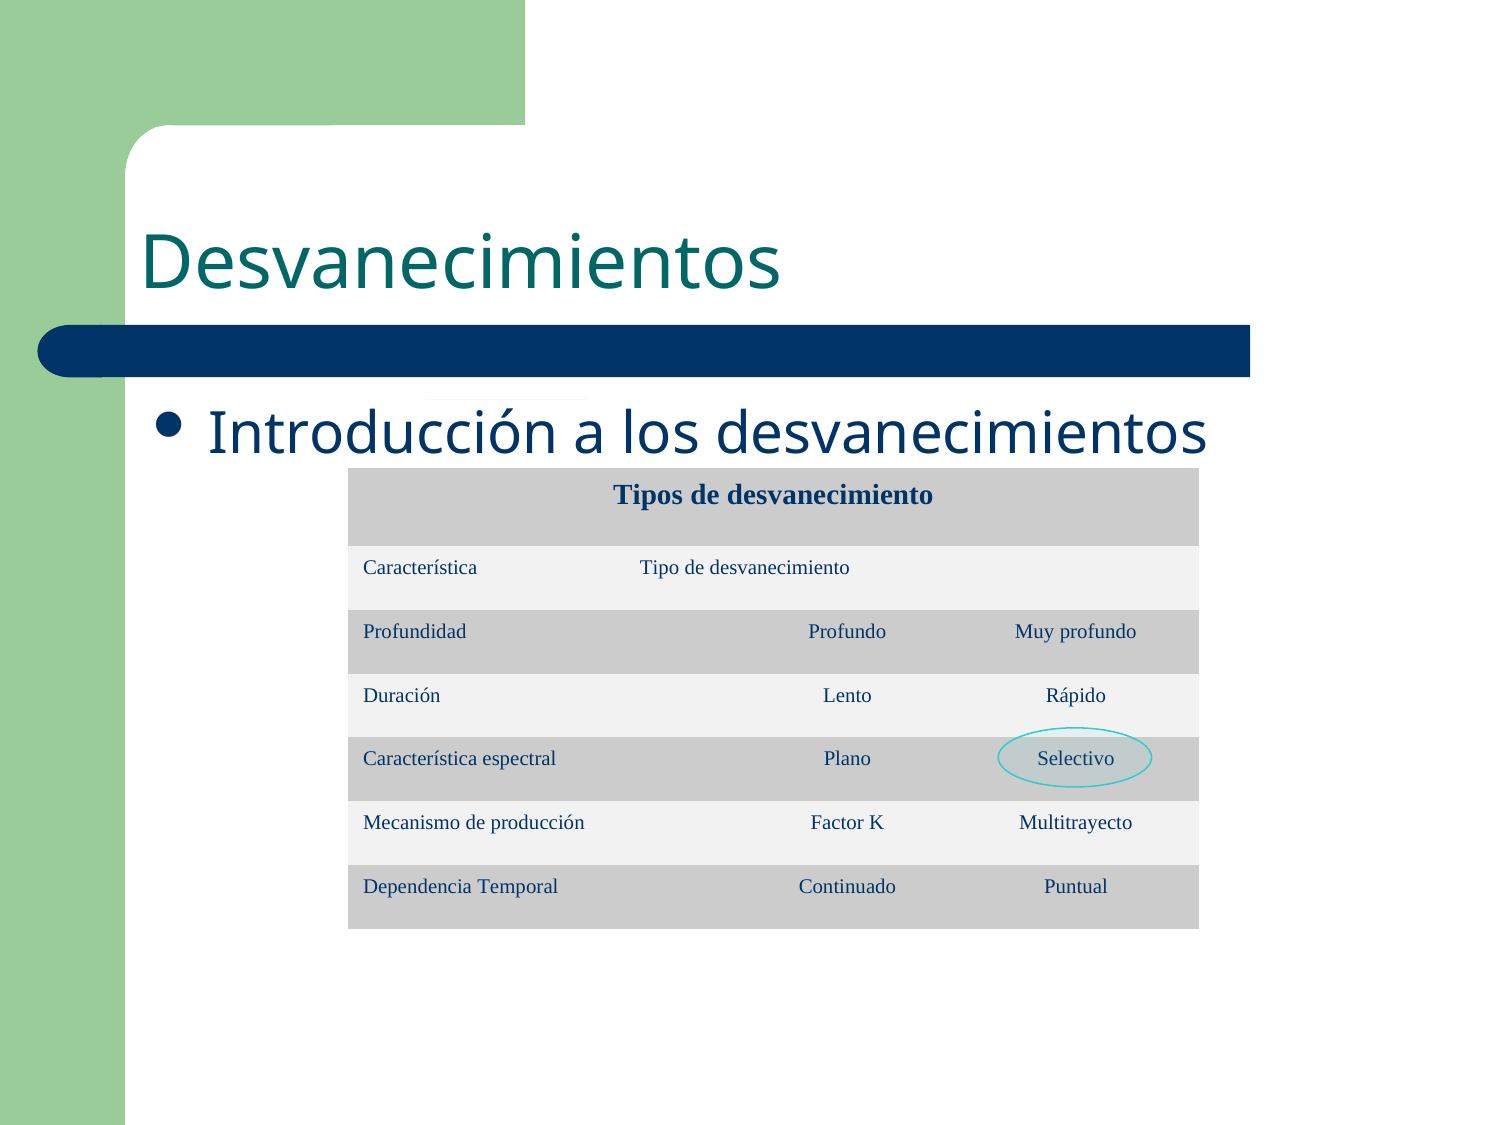

# Desvanecimientos
Introducción a los desvanecimientos
| Tipos de desvanecimiento | | |
| --- | --- | --- |
| Característica Tipo de desvanecimiento | | |
| Profundidad | Profundo | Muy profundo |
| Duración | Lento | Rápido |
| Característica espectral | Plano | Selectivo |
| Mecanismo de producción | Factor K | Multitrayecto |
| Dependencia Temporal | Continuado | Puntual |